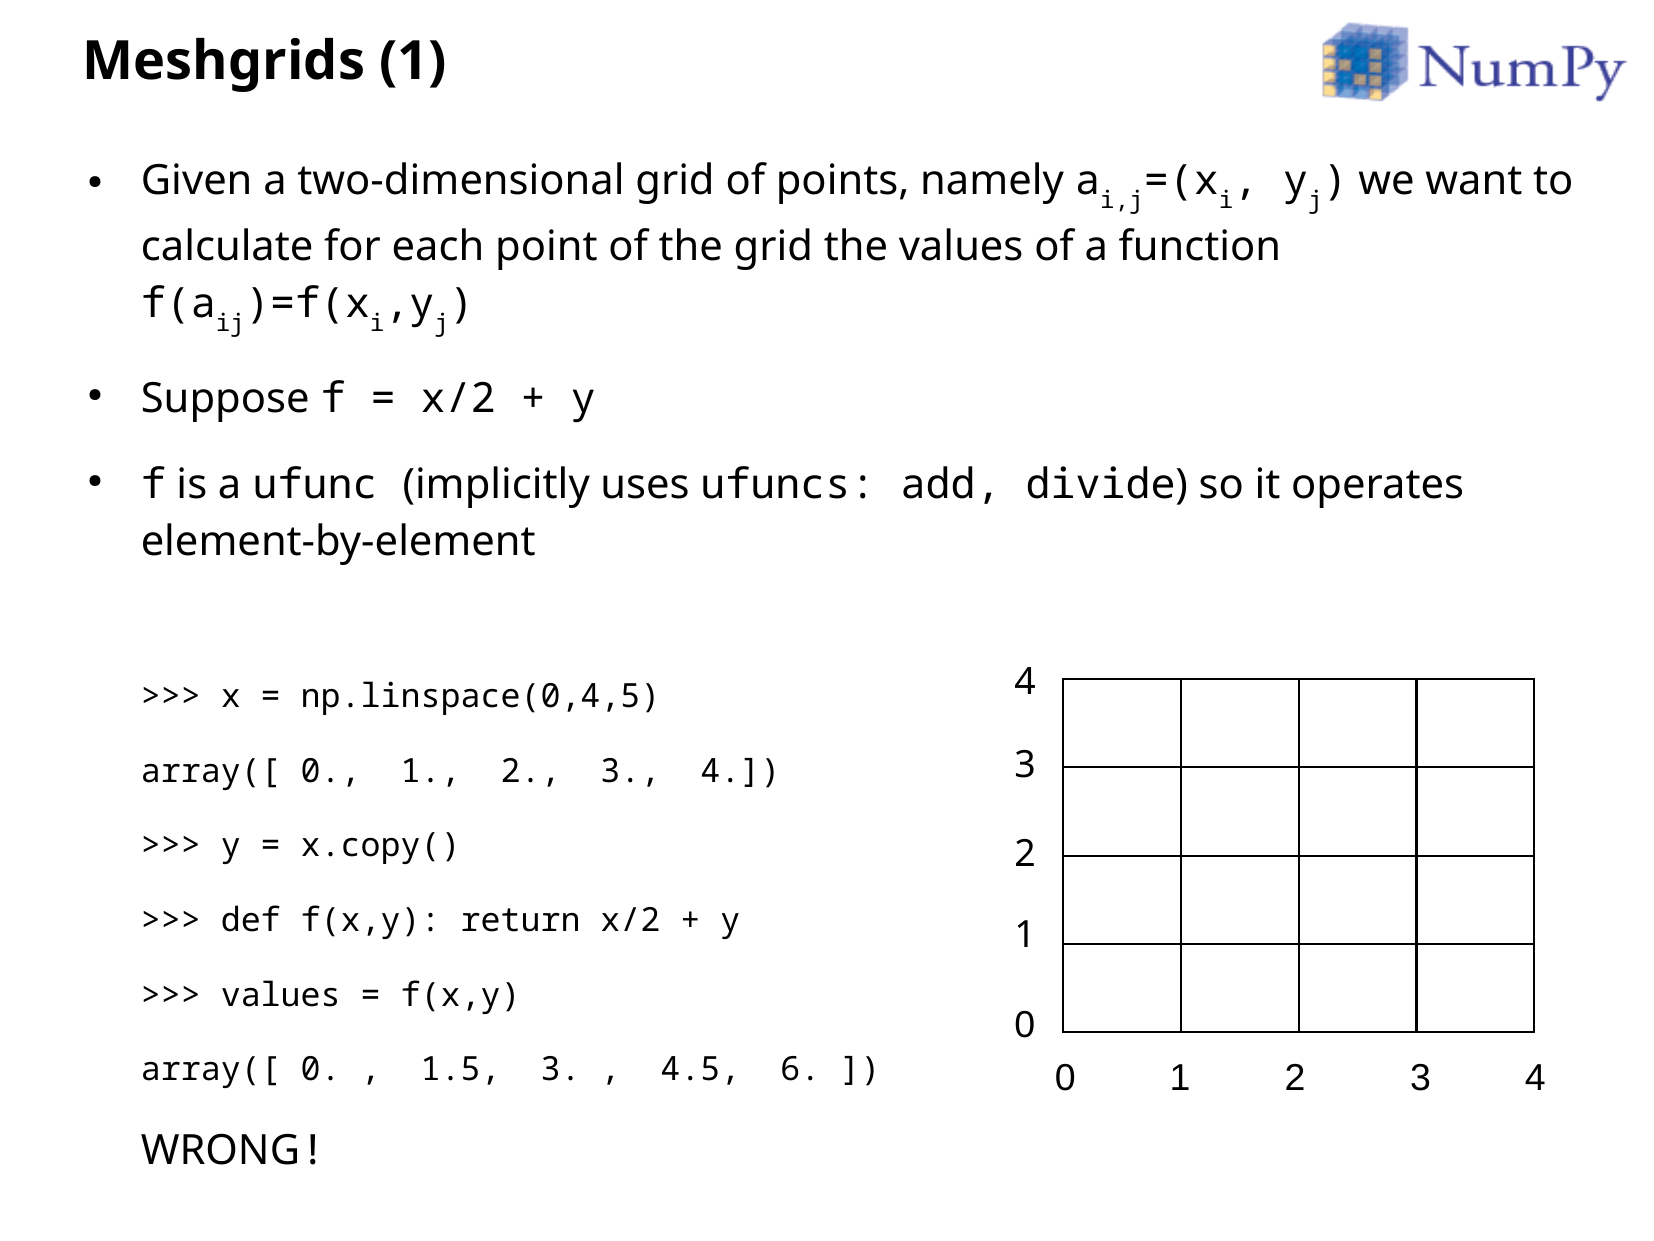

# Meshgrids (1)
Given a two-dimensional grid of points, namely ai,j=(xi, yj) we want to calculate for each point of the grid the values of a function f(aij)=f(xi,yj)
Suppose f = x/2 + y
f is a ufunc (implicitly uses ufuncs: add, divide) so it operates element-by-element
>>> x = np.linspace(0,4,5)
array([ 0., 1., 2., 3., 4.])
>>> y = x.copy()
>>> def f(x,y): return x/2 + y
>>> values = f(x,y)
array([ 0. , 1.5, 3. , 4.5, 6. ])
WRONG!
4
| | | | |
| --- | --- | --- | --- |
| | | | |
| | | | |
| | | | |
3
2
1
0
0 1 2 3 4